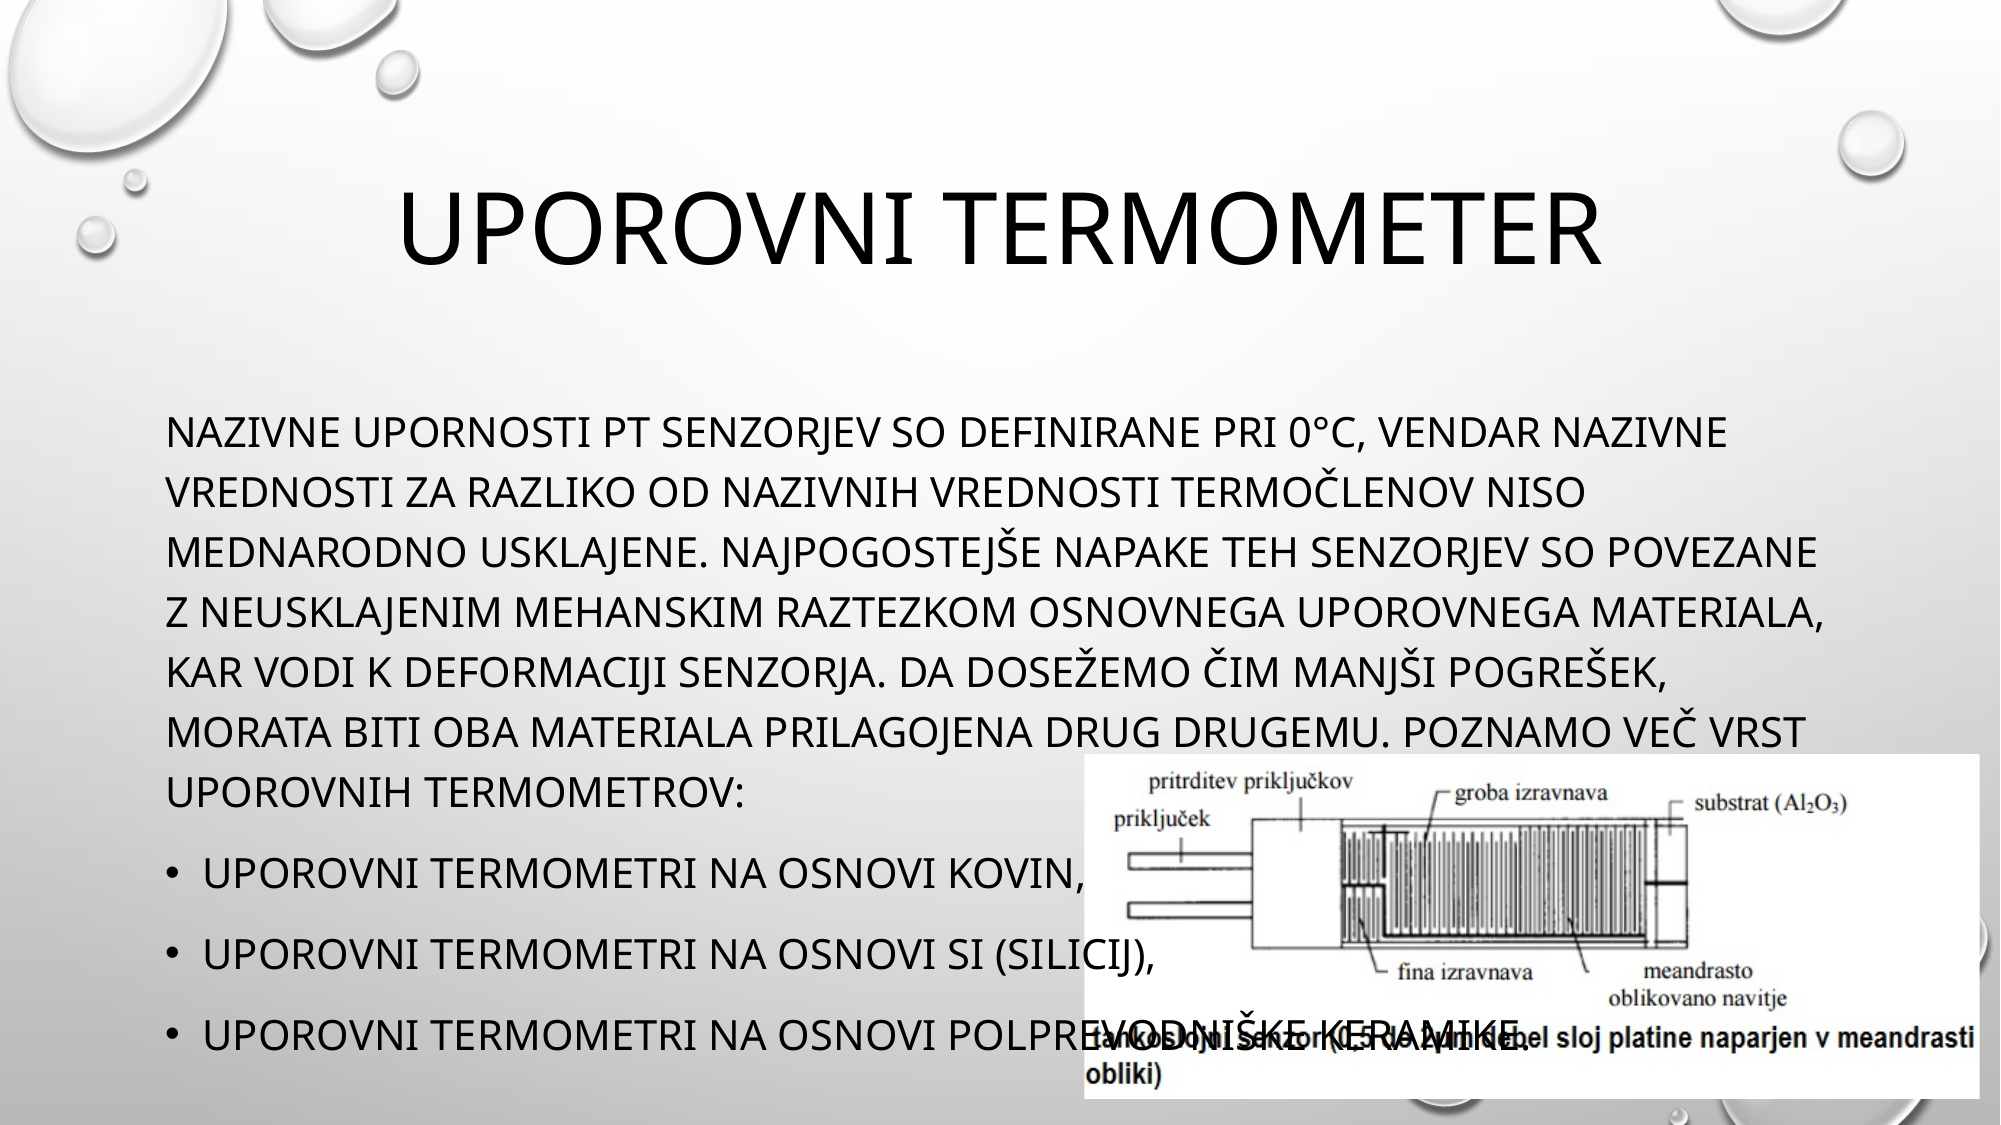

# Uporovni termometer
Nazivne upornosti Pt senzorjev so definirane pri 0°C, vendar nazivne vrednosti za razliko od nazivnih vrednosti termočlenov niso mednarodno usklajene. Najpogostejše napake teh senzorjev so povezane z neusklajenim mehanskim raztezkom osnovnega uporovnega materiala, kar vodi k deformaciji senzorja. Da dosežemo čim manjši pogrešek, morata biti oba materiala prilagojena drug drugemu. Poznamo več vrst uporovnih termometrov:
uporovni termometri na osnovi kovin,
uporovni termometri na osnovi Si (silicij),
uporovni termometri na osnovi polprevodniške keramike.